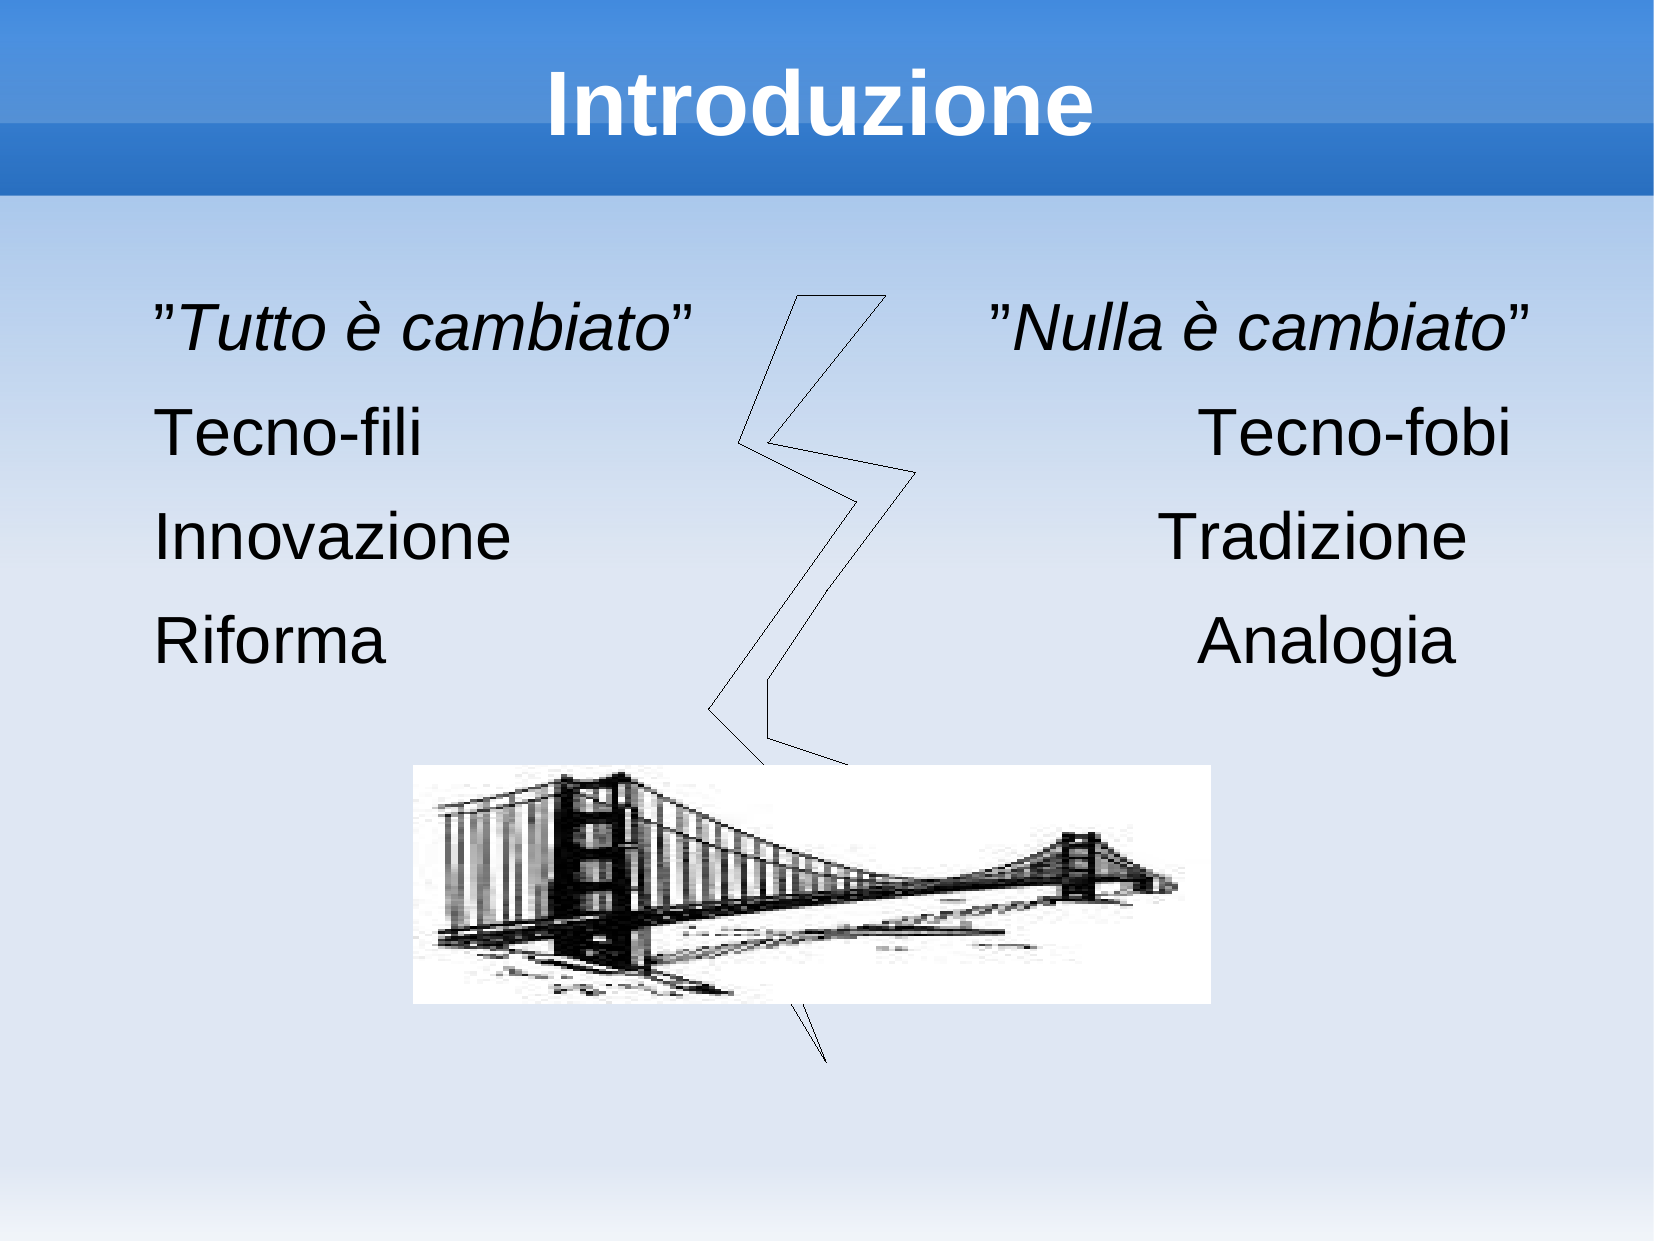

# Introduzione
”Tutto è cambiato” ”Nulla è cambiato”
Tecno-fili Tecno-fobi
Innovazione Tradizione
Riforma Analogia